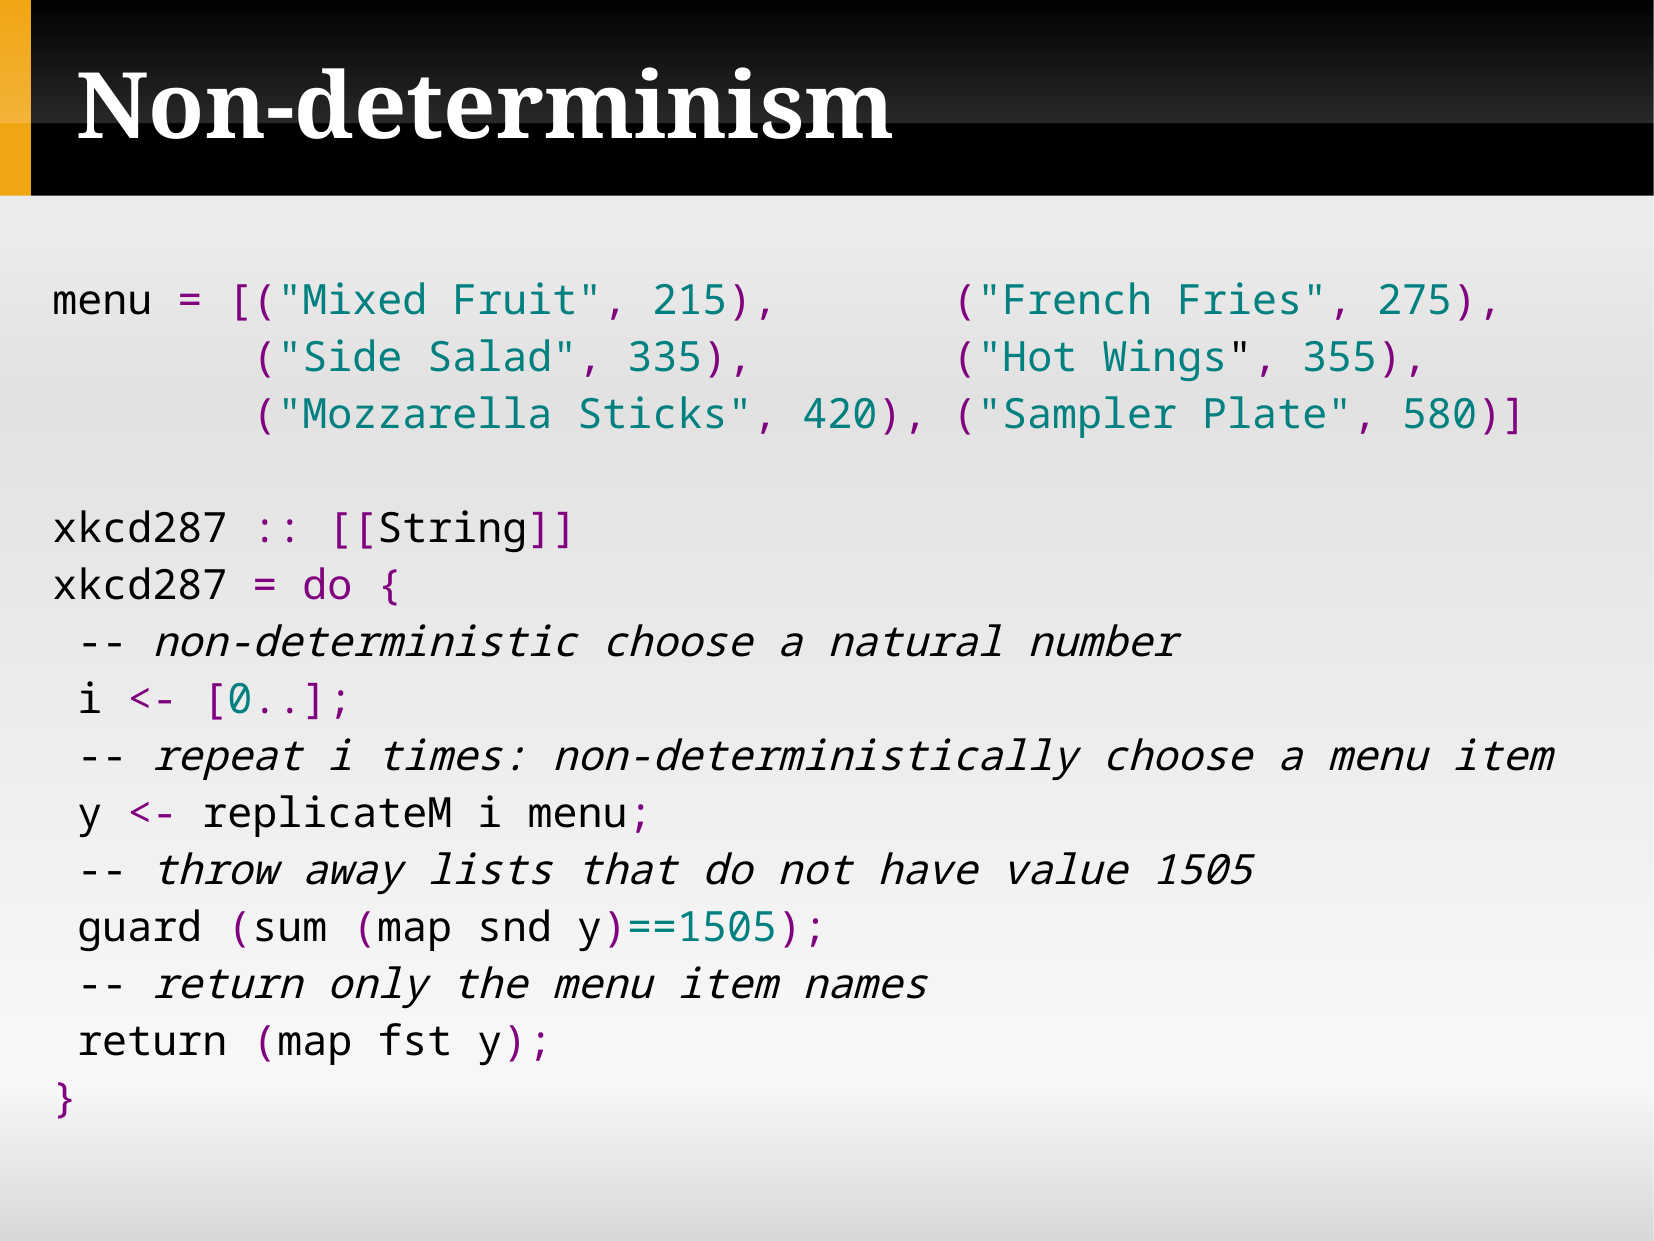

# Non-determinism
menu = [("Mixed Fruit", 215), ("French Fries", 275),
 ("Side Salad", 335), ("Hot Wings", 355),
 ("Mozzarella Sticks", 420), ("Sampler Plate", 580)]
xkcd287 :: [[String]]
xkcd287 = do {
 -- non-deterministic choose a natural number
 i <- [0..];
 -- repeat i times: non-deterministically choose a menu item
 y <- replicateM i menu;
 -- throw away lists that do not have value 1505
 guard (sum (map snd y)==1505);
 -- return only the menu item names
 return (map fst y);
}